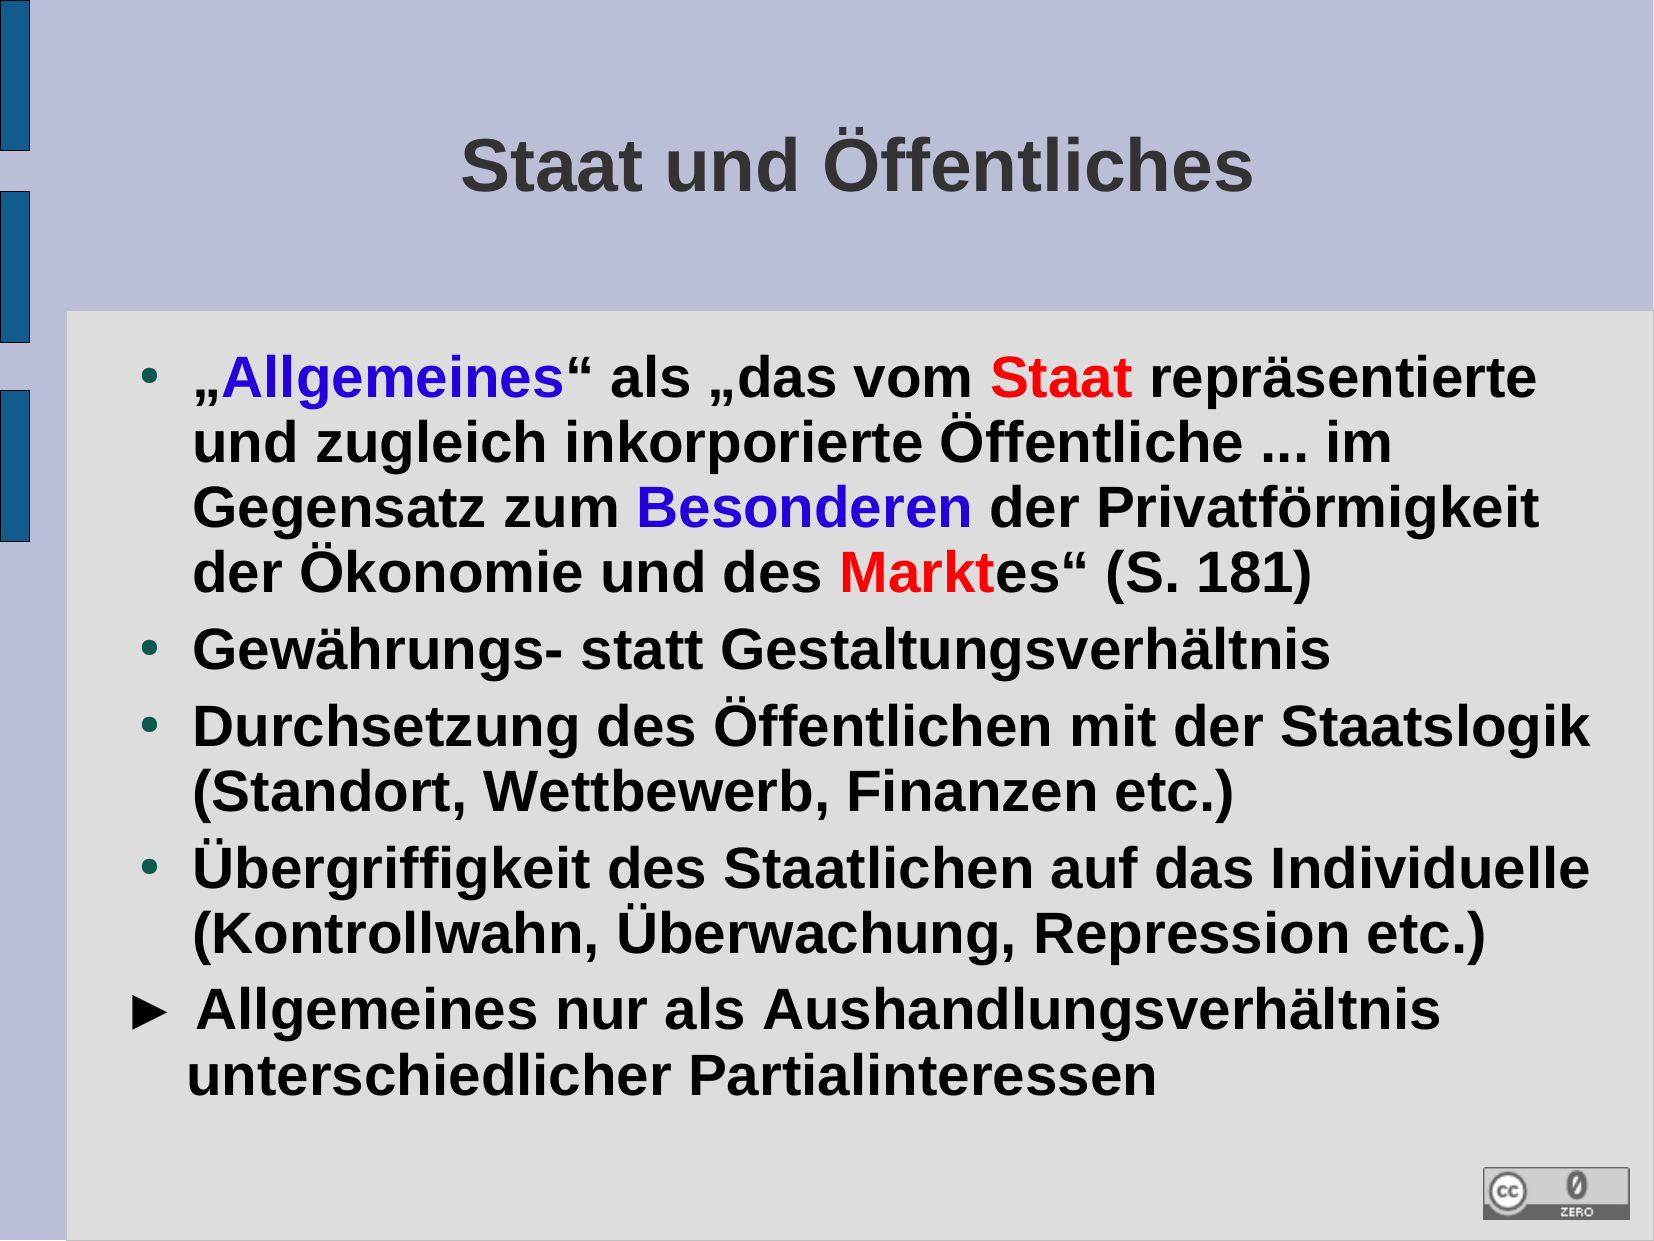

# Staat und Öffentliches
„Allgemeines“ als „das vom Staat repräsentierte und zugleich inkorporierte Öffentliche ... im Gegensatz zum Besonderen der Privatförmigkeit der Ökonomie und des Marktes“ (S. 181)
Gewährungs- statt Gestaltungsverhältnis
Durchsetzung des Öffentlichen mit der Staatslogik (Standort, Wettbewerb, Finanzen etc.)
Übergriffigkeit des Staatlichen auf das Individuelle (Kontrollwahn, Überwachung, Repression etc.)
► Allgemeines nur als Aushandlungsverhältnis
 unterschiedlicher Partialinteressen